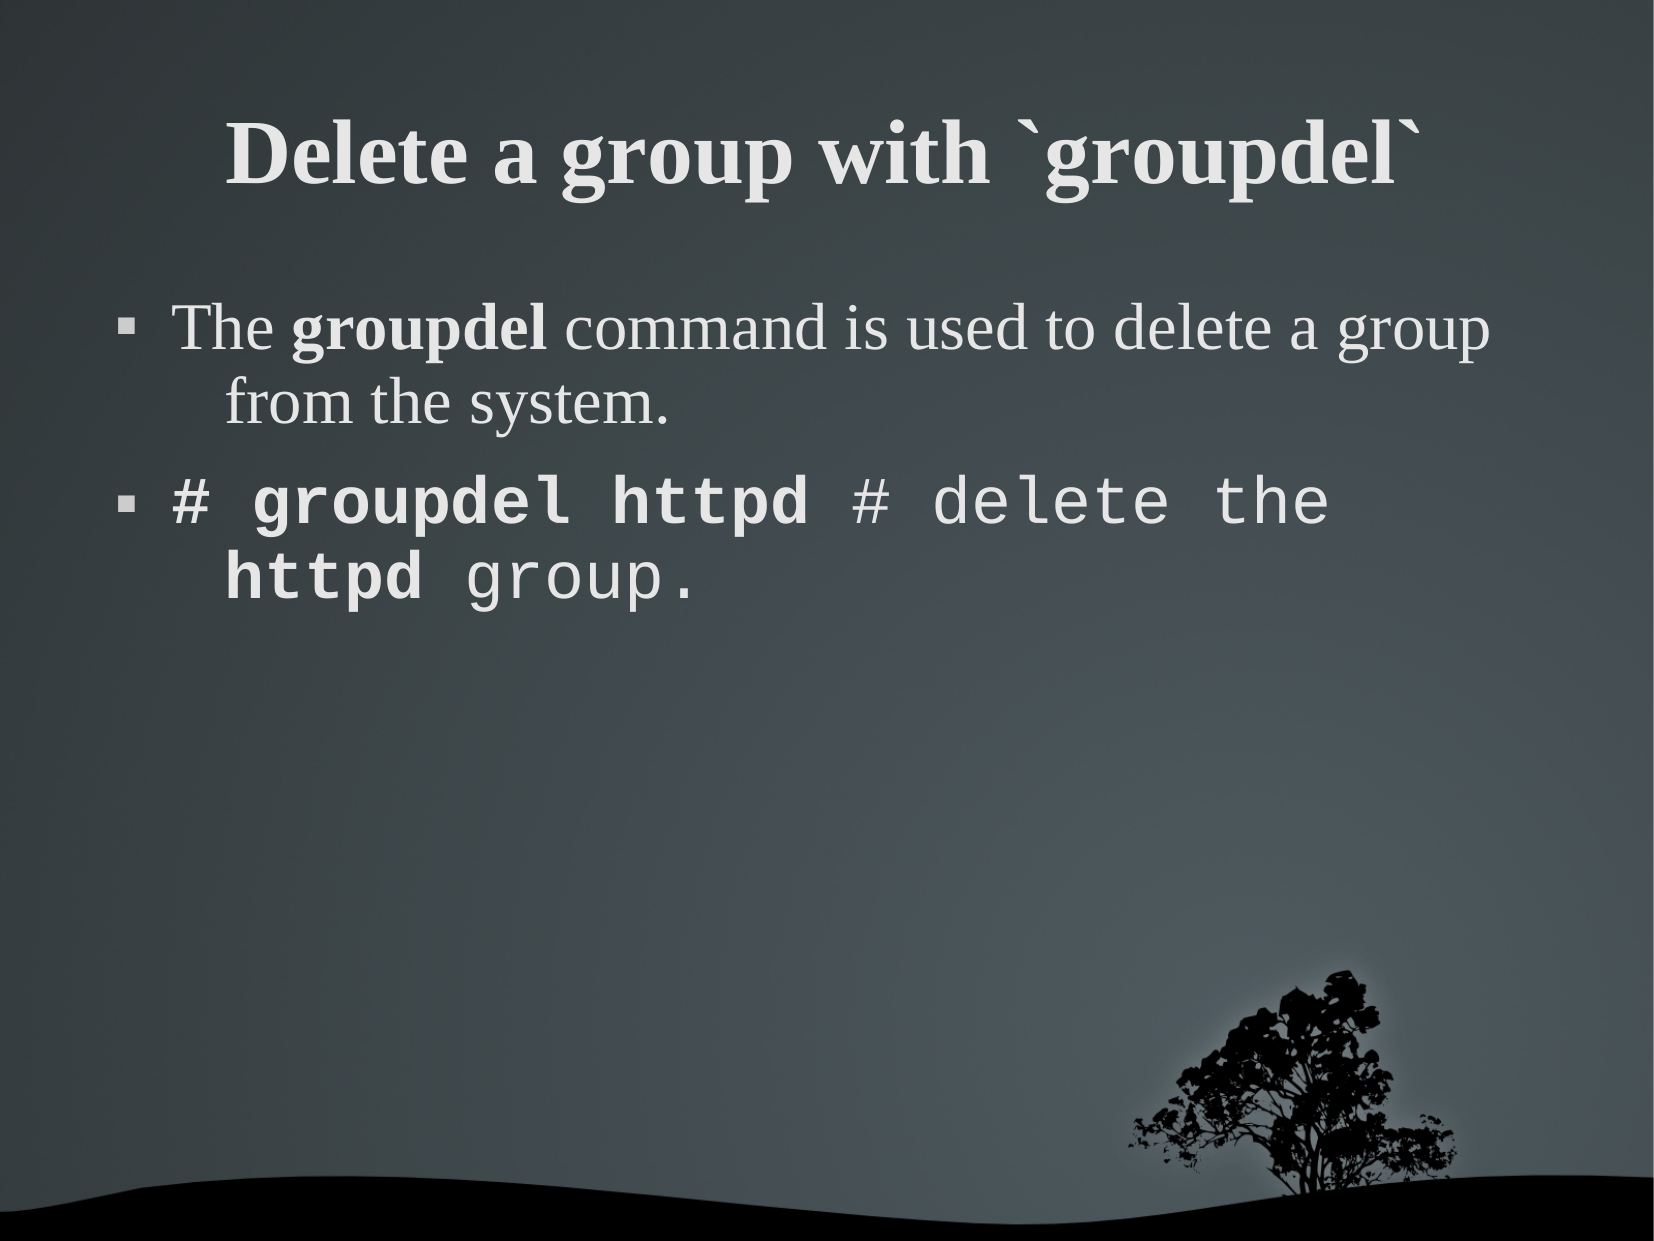

# Delete a group with `groupdel`
The groupdel command is used to delete a group from the system.
# groupdel httpd # delete the httpd group.